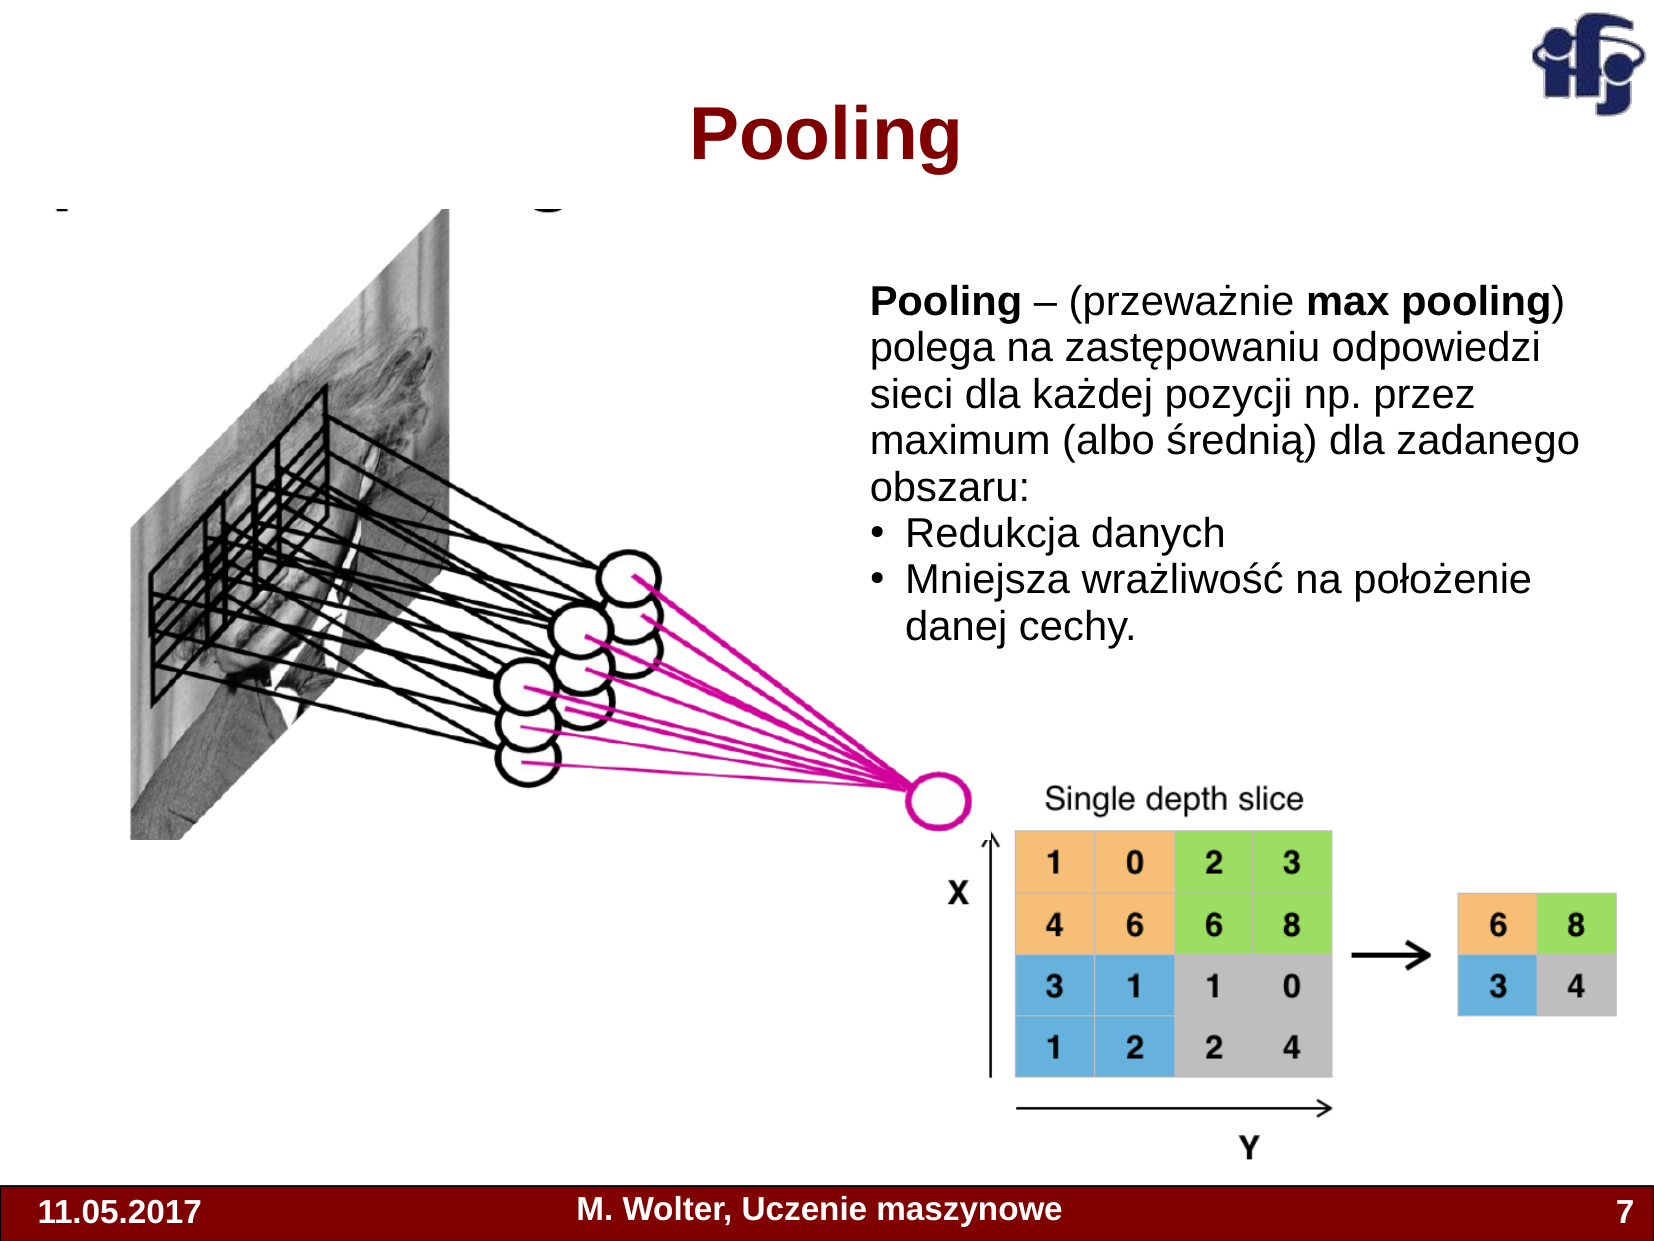

# Pooling
Pooling – (przeważnie max pooling) polega na zastępowaniu odpowiedzi sieci dla każdej pozycji np. przez maximum (albo średnią) dla zadanego obszaru:
Redukcja danych
Mniejsza wrażliwość na położenie danej cechy.
9.03.2017
Machine Learning, M. Wolter